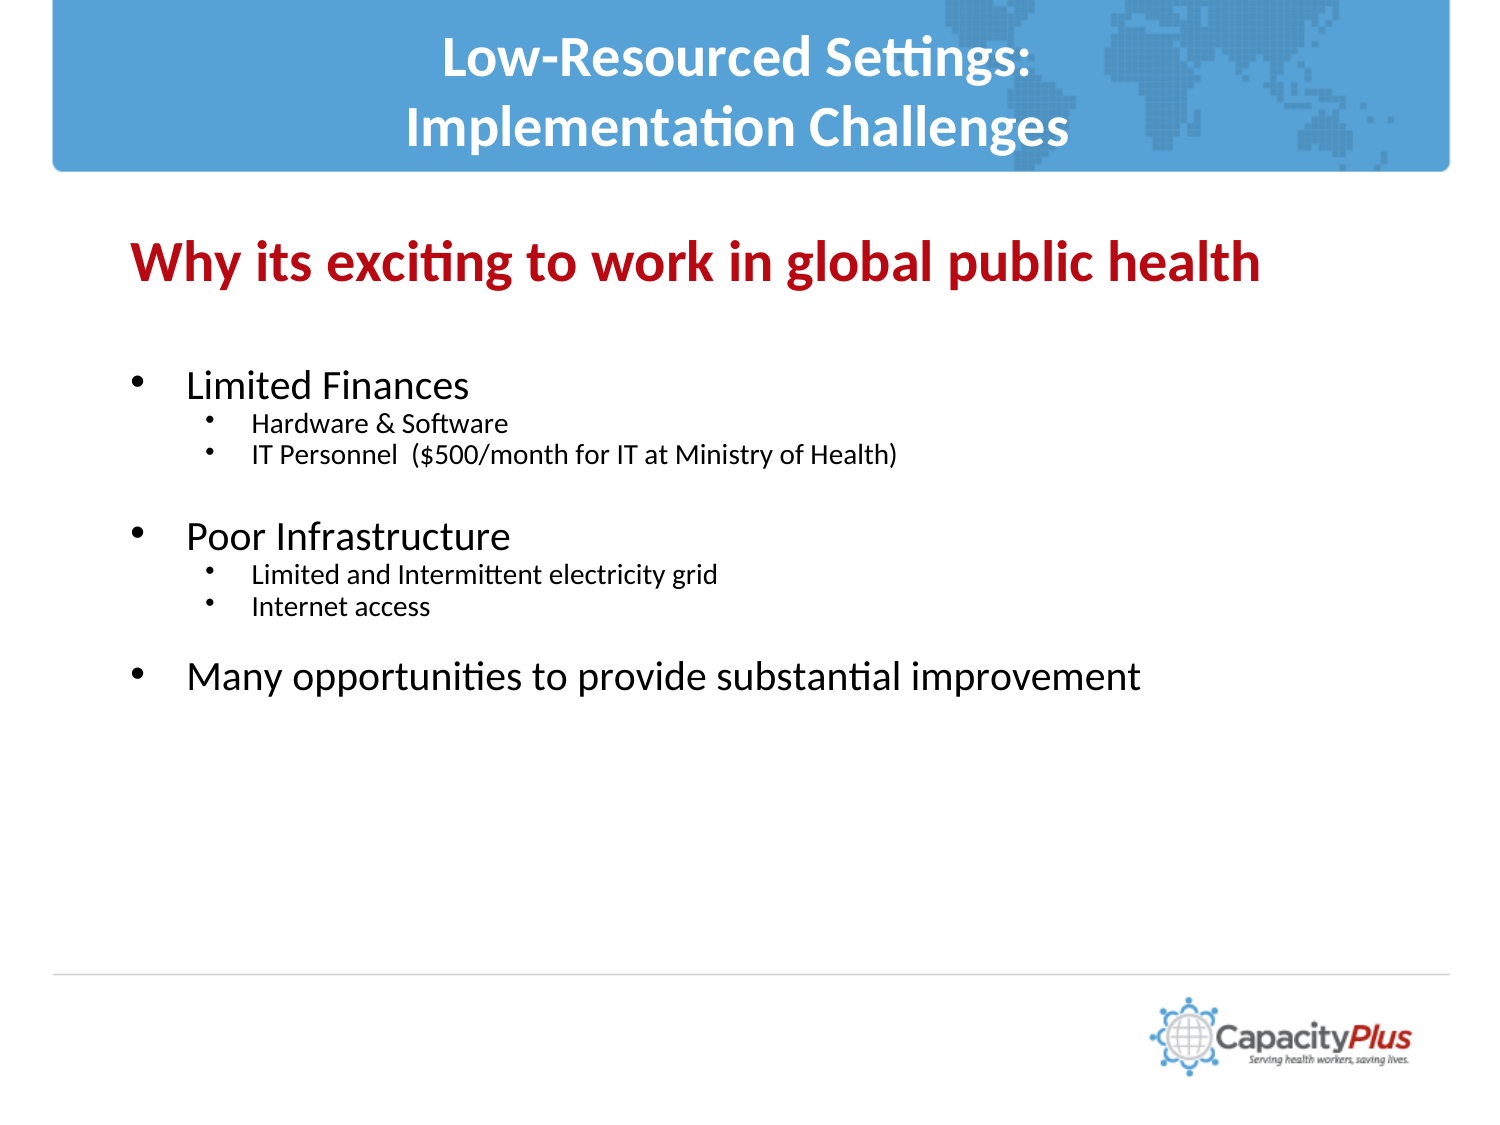

Low-Resourced Settings:
Implementation Challenges
Why its exciting to work in global public health
Limited Finances
Hardware & Software
IT Personnel ($500/month for IT at Ministry of Health)
Poor Infrastructure
Limited and Intermittent electricity grid
Internet access
Many opportunities to provide substantial improvement